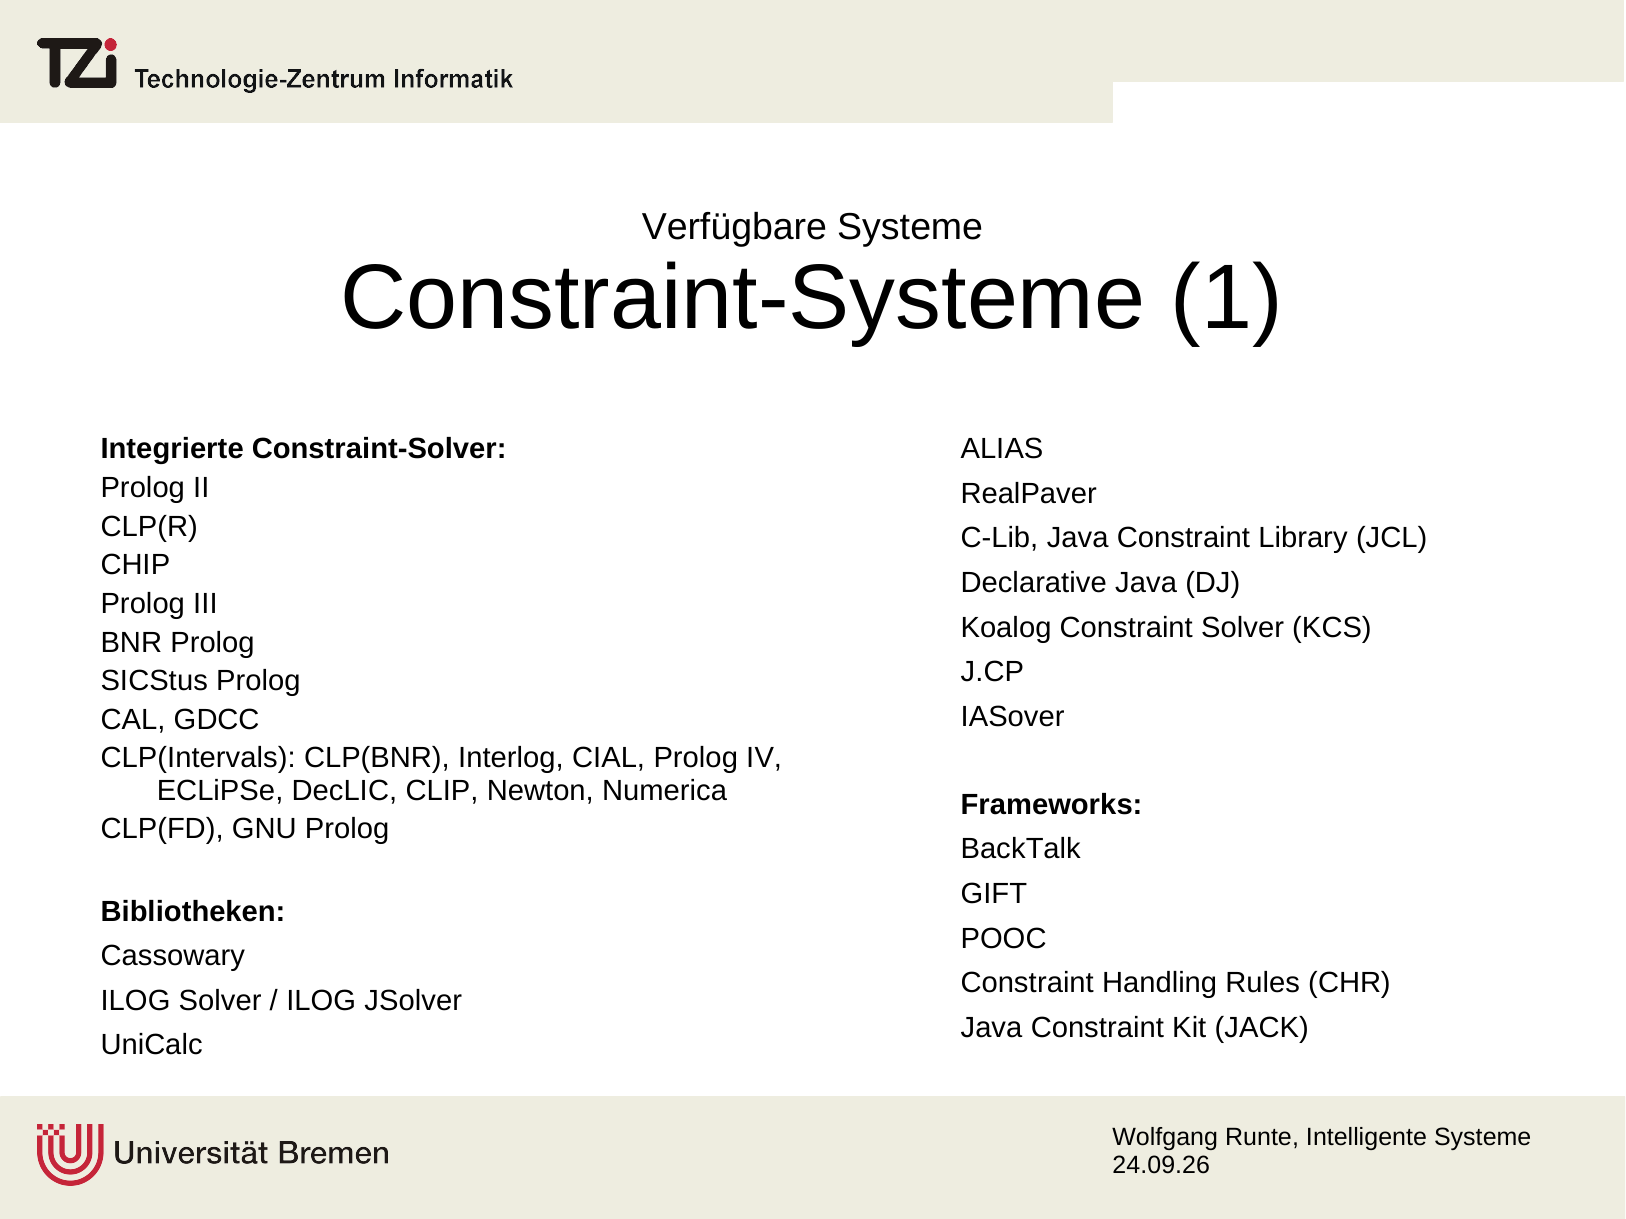

# Verfügbare Systeme Constraint-Systeme (1)
Integrierte Constraint-Solver:
Prolog II
CLP(R)
CHIP
Prolog III
BNR Prolog
SICStus Prolog
CAL, GDCC
CLP(Intervals): CLP(BNR), Interlog, CIAL, Prolog IV, ECLiPSe, DecLIC, CLIP, Newton, Numerica
CLP(FD), GNU Prolog
Bibliotheken:
Cassowary
ILOG Solver / ILOG JSolver
UniCalc
ALIAS
RealPaver
C-Lib, Java Constraint Library (JCL)
Declarative Java (DJ)
Koalog Constraint Solver (KCS)
J.CP
IASover
Frameworks:
BackTalk
GIFT
POOC
Constraint Handling Rules (CHR)
Java Constraint Kit (JACK)